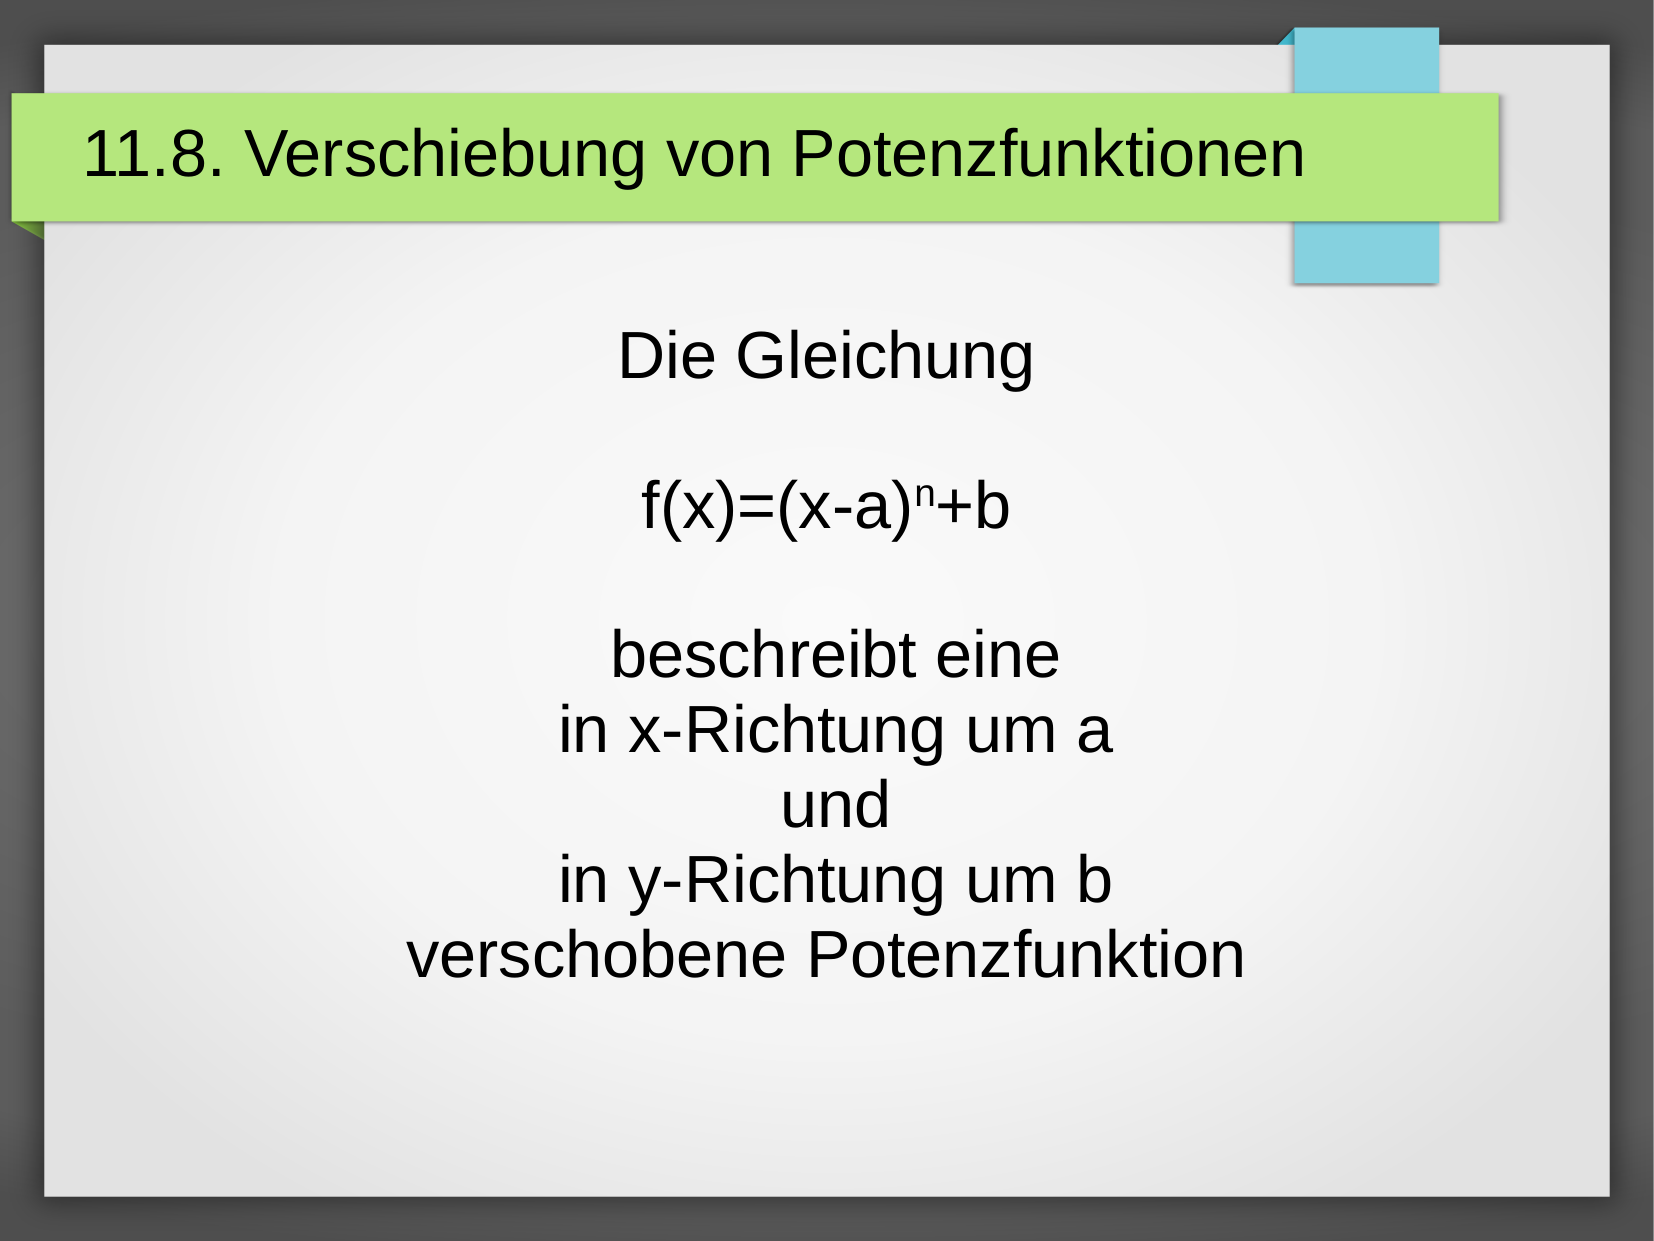

11.8. Verschiebung von Potenzfunktionen
# Die Gleichung
f(x)=(x-a)n+b
 beschreibt eine
 in x-Richtung um a
 und
 in y-Richtung um b
verschobene Potenzfunktion